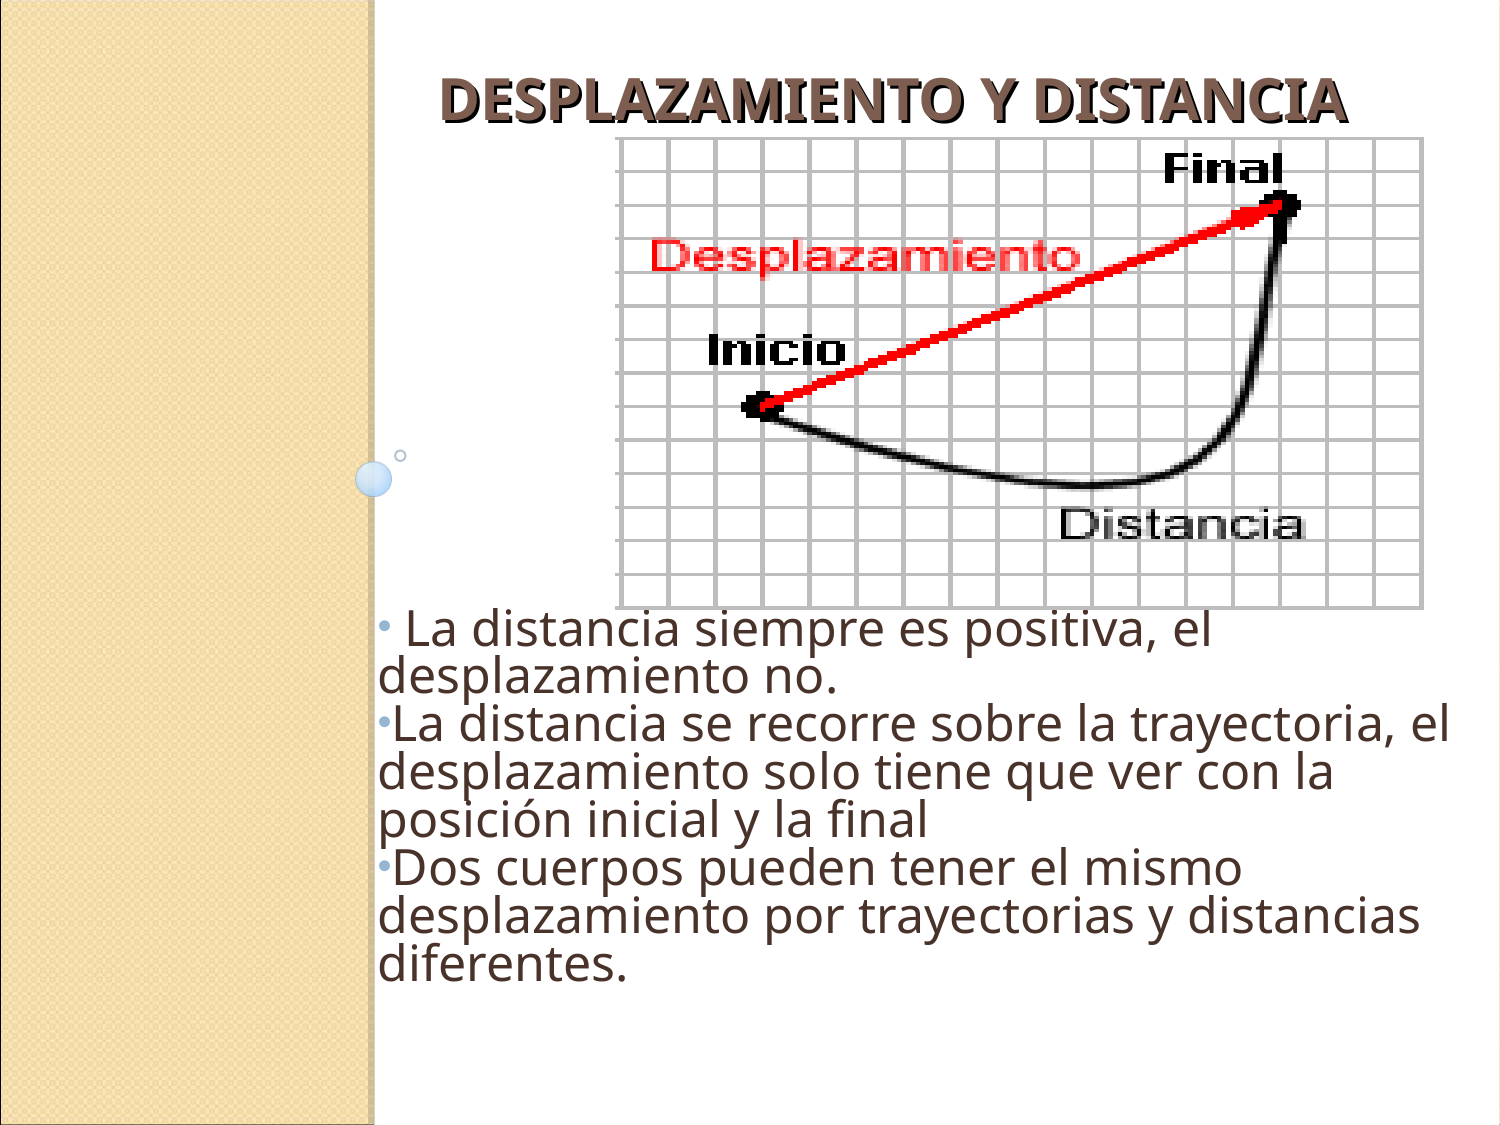

# DESPLAZAMIENTO Y DISTANCIA
 La distancia siempre es positiva, el desplazamiento no.
La distancia se recorre sobre la trayectoria, el desplazamiento solo tiene que ver con la posición inicial y la final
Dos cuerpos pueden tener el mismo desplazamiento por trayectorias y distancias diferentes.